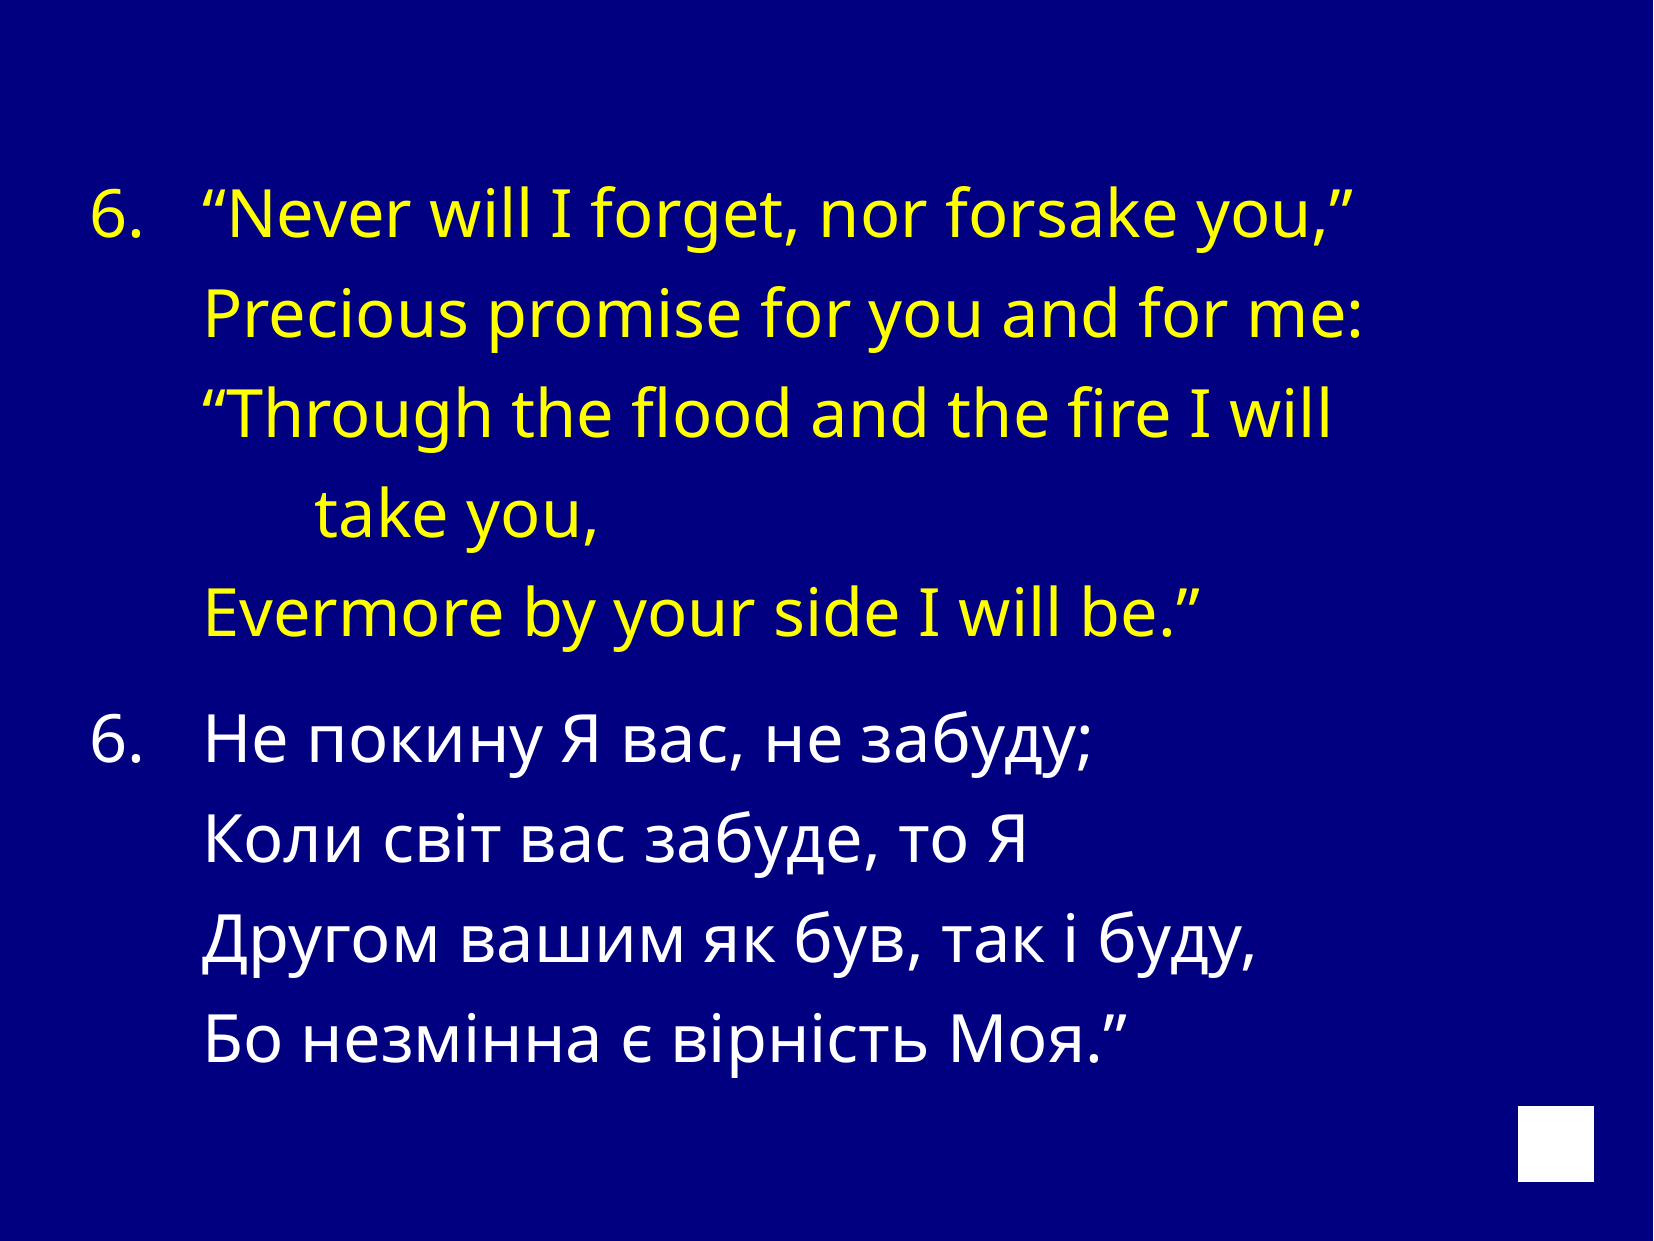

6.	“Never will I forget, nor forsake you,”
	Precious promise for you and for me:
	“Through the flood and the fire I will
		take you,
	Evermore by your side I will be.”
6.	Не покину Я вас, не забуду;
	Коли світ вас забуде, то Я
	Другом вашим як був, так і буду,
	Бо незмінна є вірність Моя.”